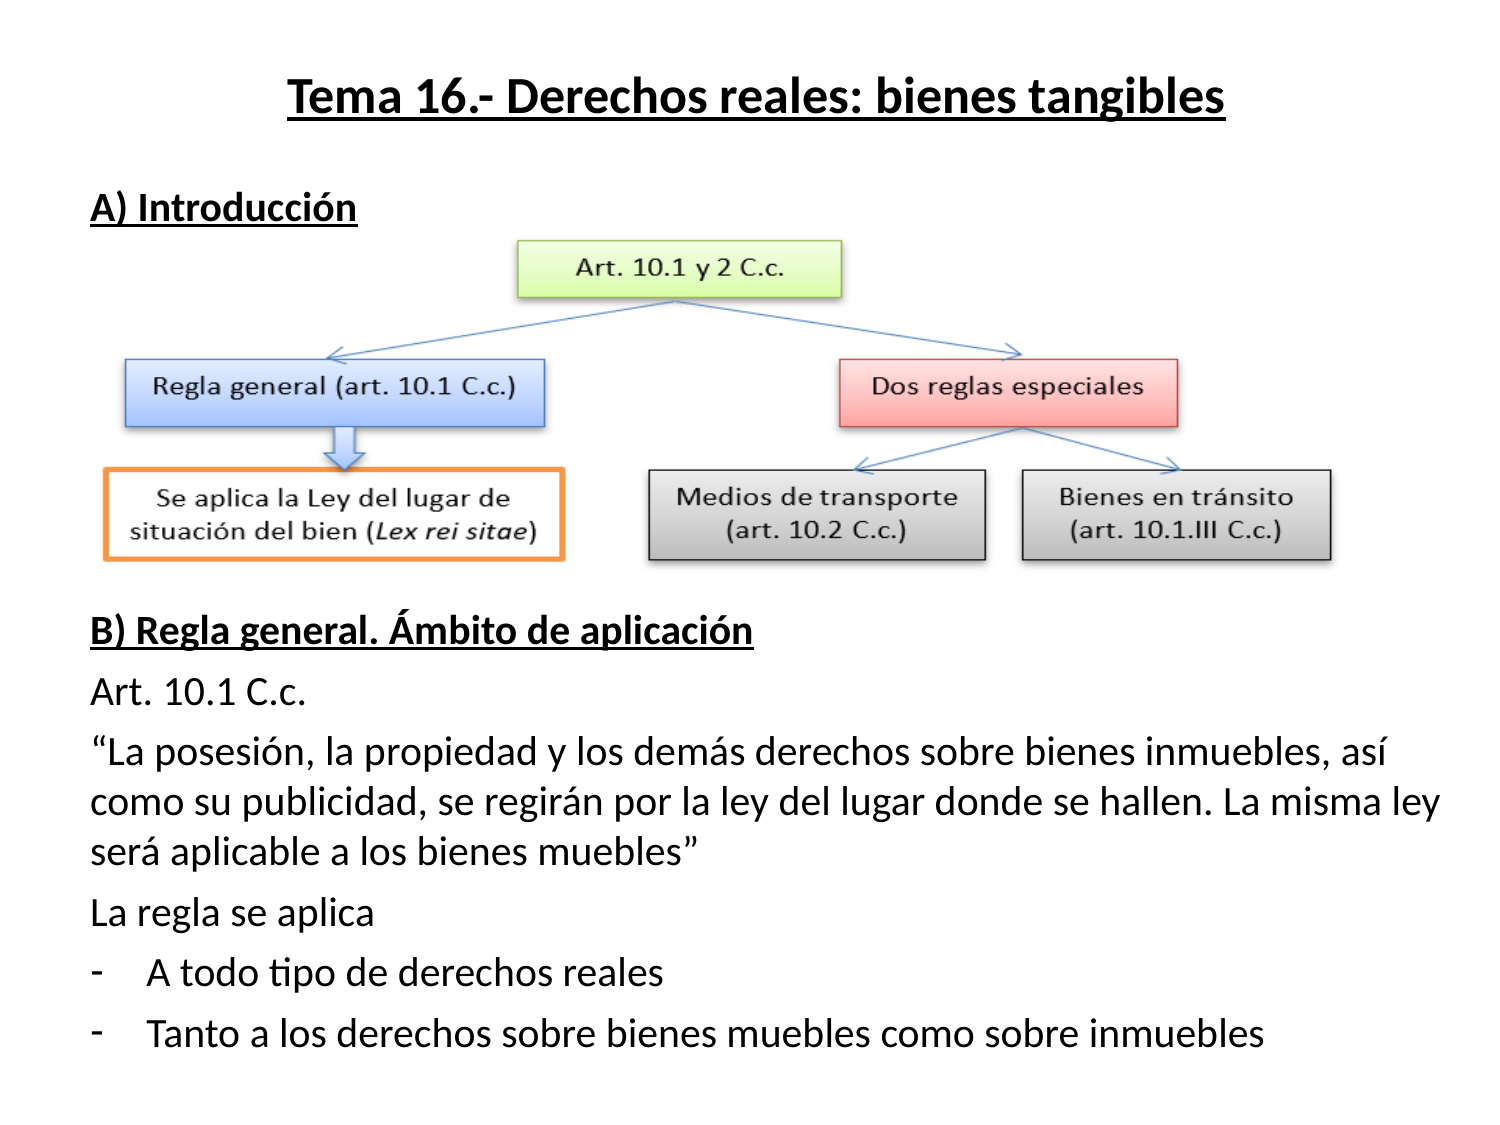

# Tema 16.- Derechos reales: bienes tangibles
A) Introducción
B) Regla general. Ámbito de aplicación
Art. 10.1 C.c.
“La posesión, la propiedad y los demás derechos sobre bienes inmuebles, así como su publicidad, se regirán por la ley del lugar donde se hallen. La misma ley será aplicable a los bienes muebles”
La regla se aplica
A todo tipo de derechos reales
Tanto a los derechos sobre bienes muebles como sobre inmuebles